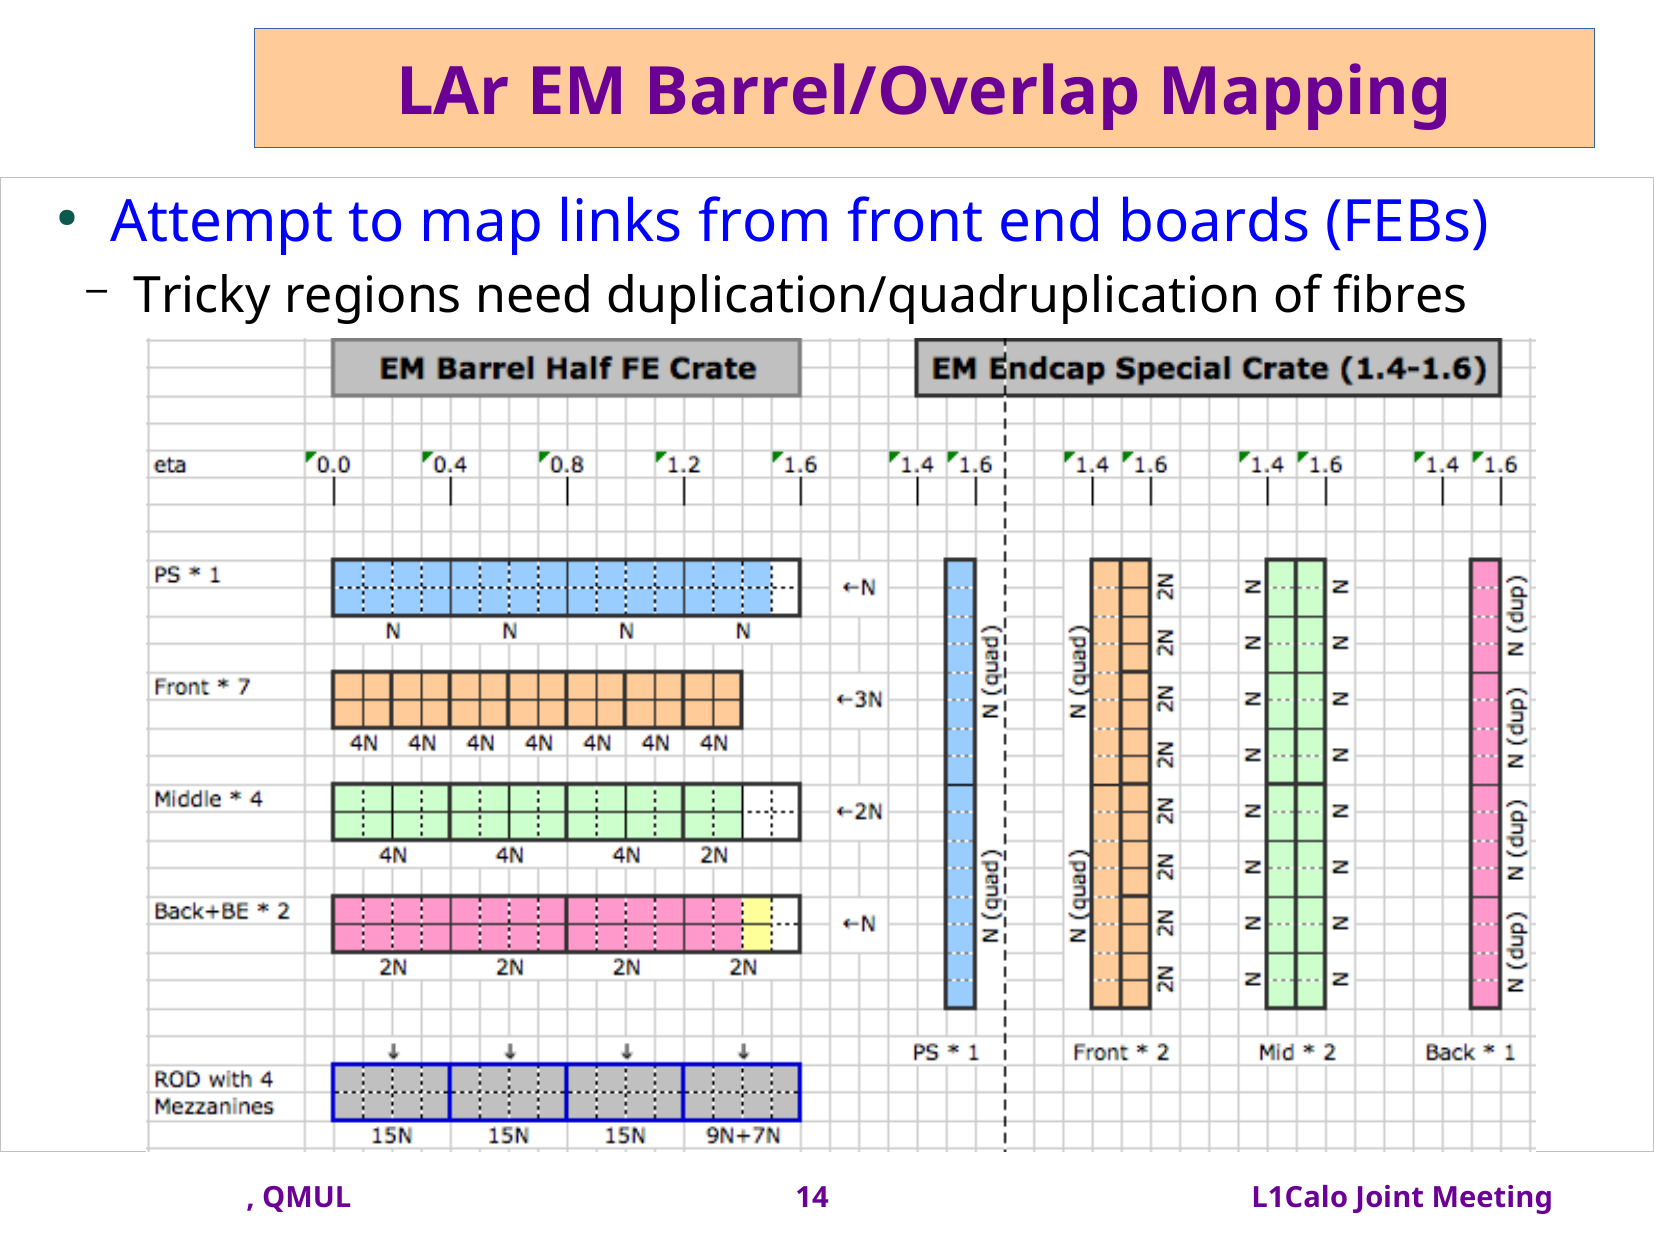

# LAr EM Barrel/Overlap Mapping
Attempt to map links from front end boards (FEBs)
Tricky regions need duplication/quadruplication of fibres